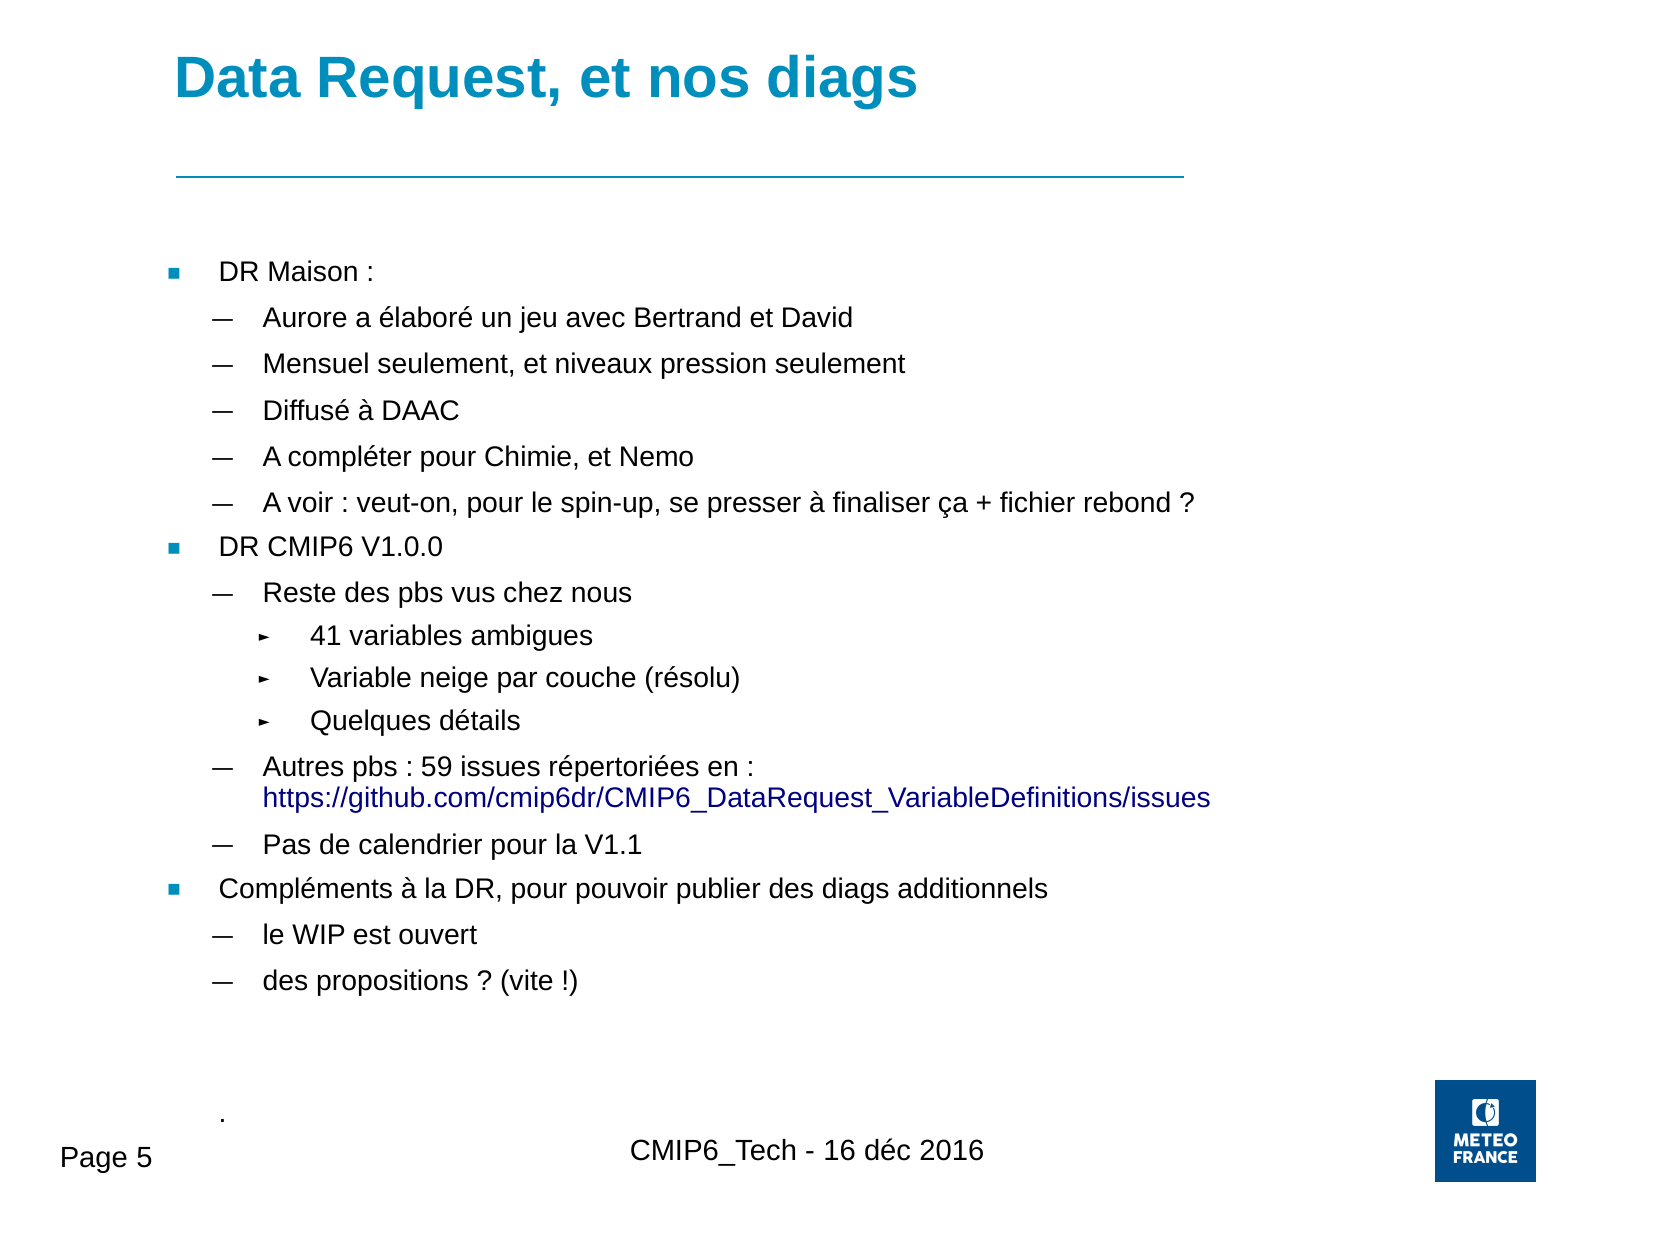

# Data Request, et nos diags
DR Maison :
Aurore a élaboré un jeu avec Bertrand et David
Mensuel seulement, et niveaux pression seulement
Diffusé à DAAC
A compléter pour Chimie, et Nemo
A voir : veut-on, pour le spin-up, se presser à finaliser ça + fichier rebond ?
DR CMIP6 V1.0.0
Reste des pbs vus chez nous
41 variables ambigues
Variable neige par couche (résolu)
Quelques détails
Autres pbs : 59 issues répertoriées en : https://github.com/cmip6dr/CMIP6_DataRequest_VariableDefinitions/issues
Pas de calendrier pour la V1.1
Compléments à la DR, pour pouvoir publier des diags additionnels
le WIP est ouvert
des propositions ? (vite !)
.
CMIP6_Tech - 16 déc 2016
5